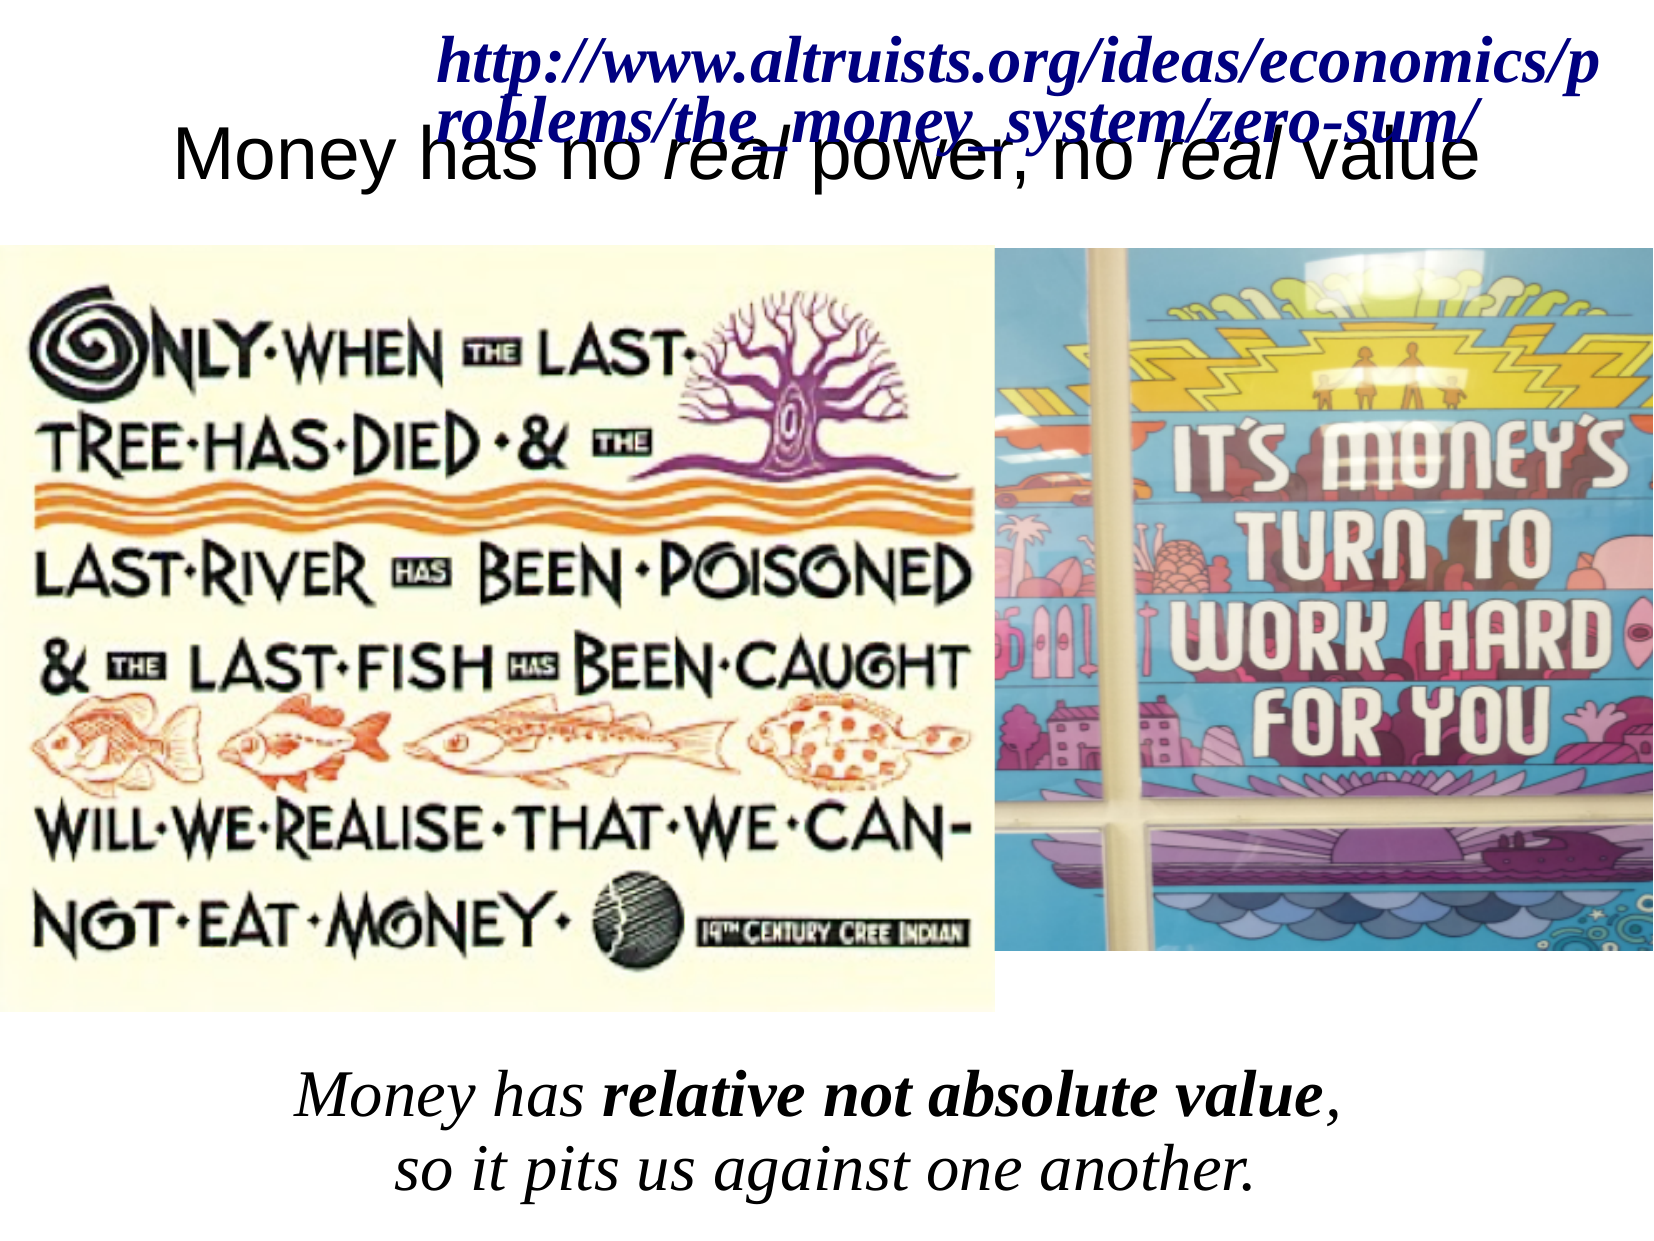

http://www.altruists.org/ideas/economics/problems/the_money_system/zero-sum/
Money has no real power, no real value
Money has relative not absolute value,
so it pits us against one another.